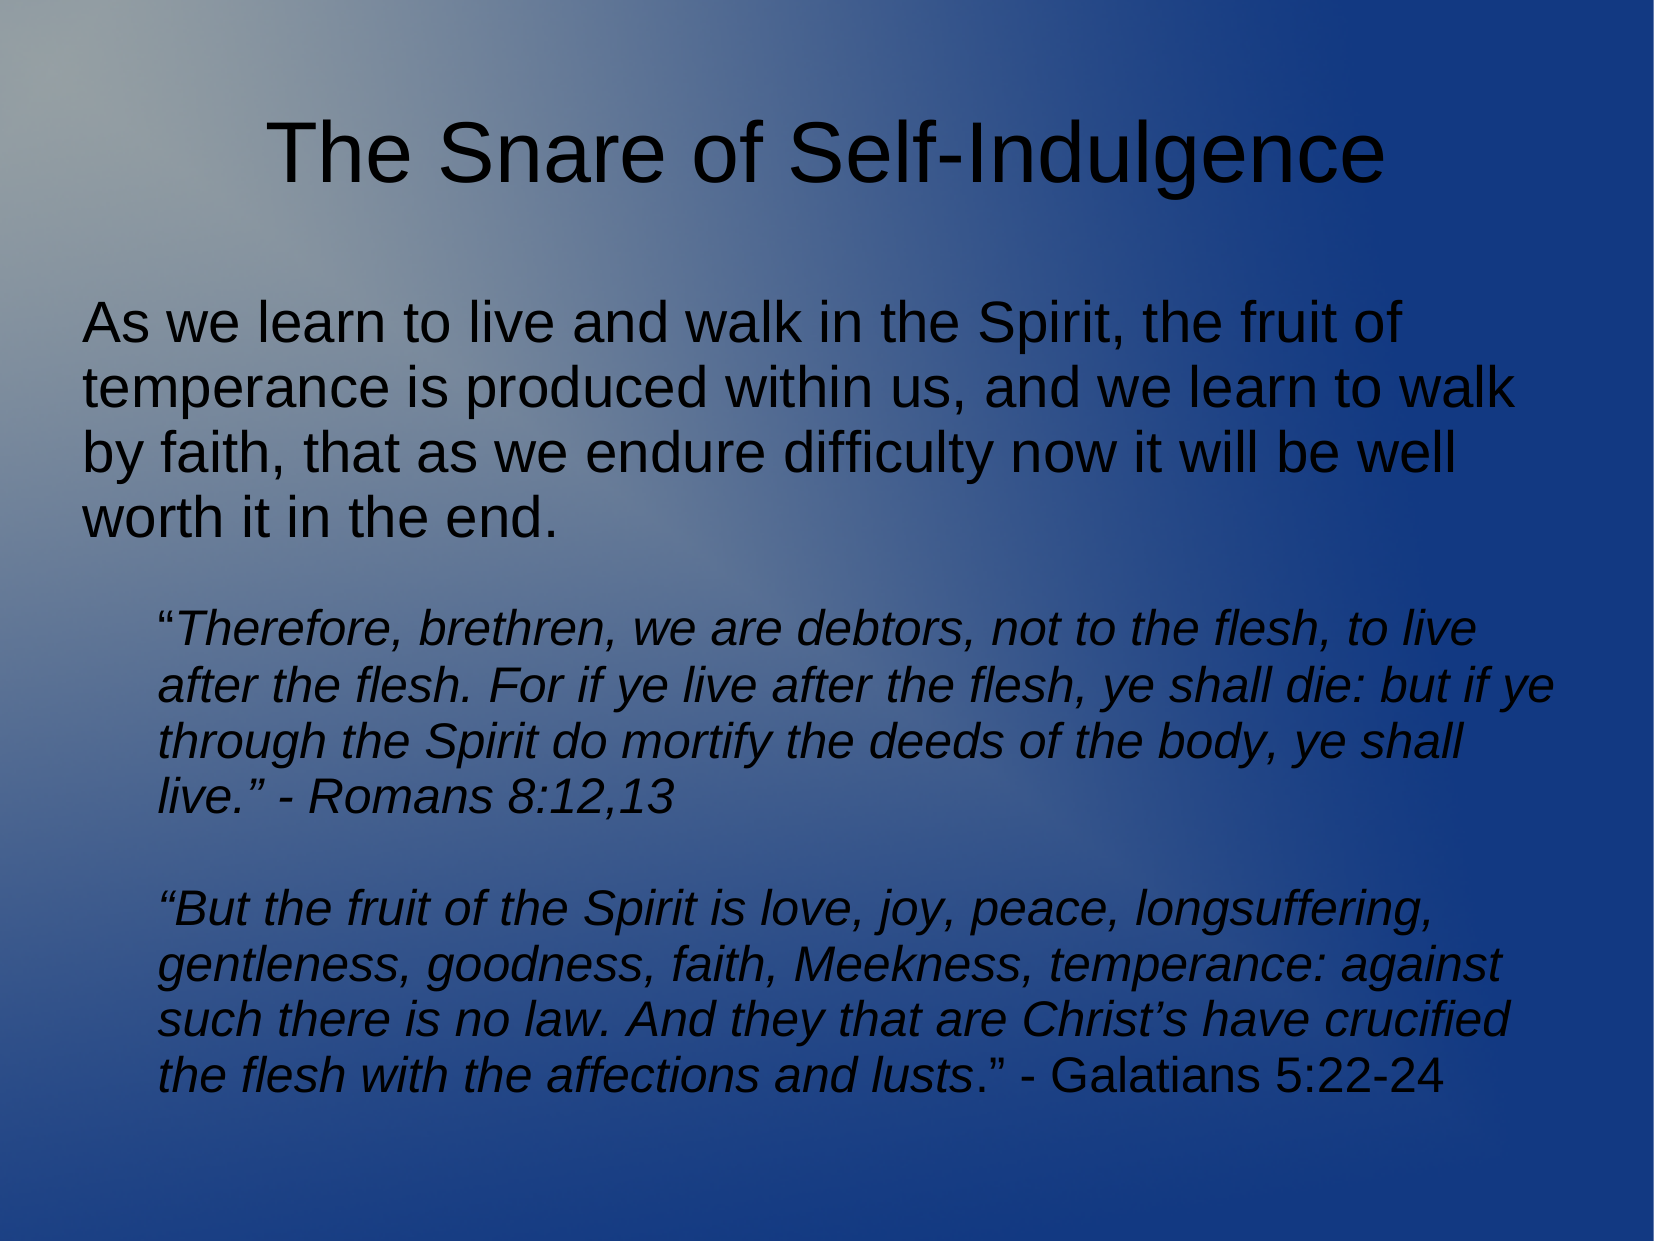

# The Snare of Self-Indulgence
As we learn to live and walk in the Spirit, the fruit of temperance is produced within us, and we learn to walk by faith, that as we endure difficulty now it will be well worth it in the end.
	“Therefore, brethren, we are debtors, not to the flesh, to live 		after the flesh. For if ye live after the flesh, ye shall die: but if ye 	through the Spirit do mortify the deeds of the body, ye shall 		live.” - Romans 8:12,13
	“But the fruit of the Spirit is love, joy, peace, longsuffering, 		gentleness, goodness, faith, Meekness, temperance: against 	such there is no law. And they that are Christ’s have crucified 	the flesh with the affections and lusts.” - Galatians 5:22-24